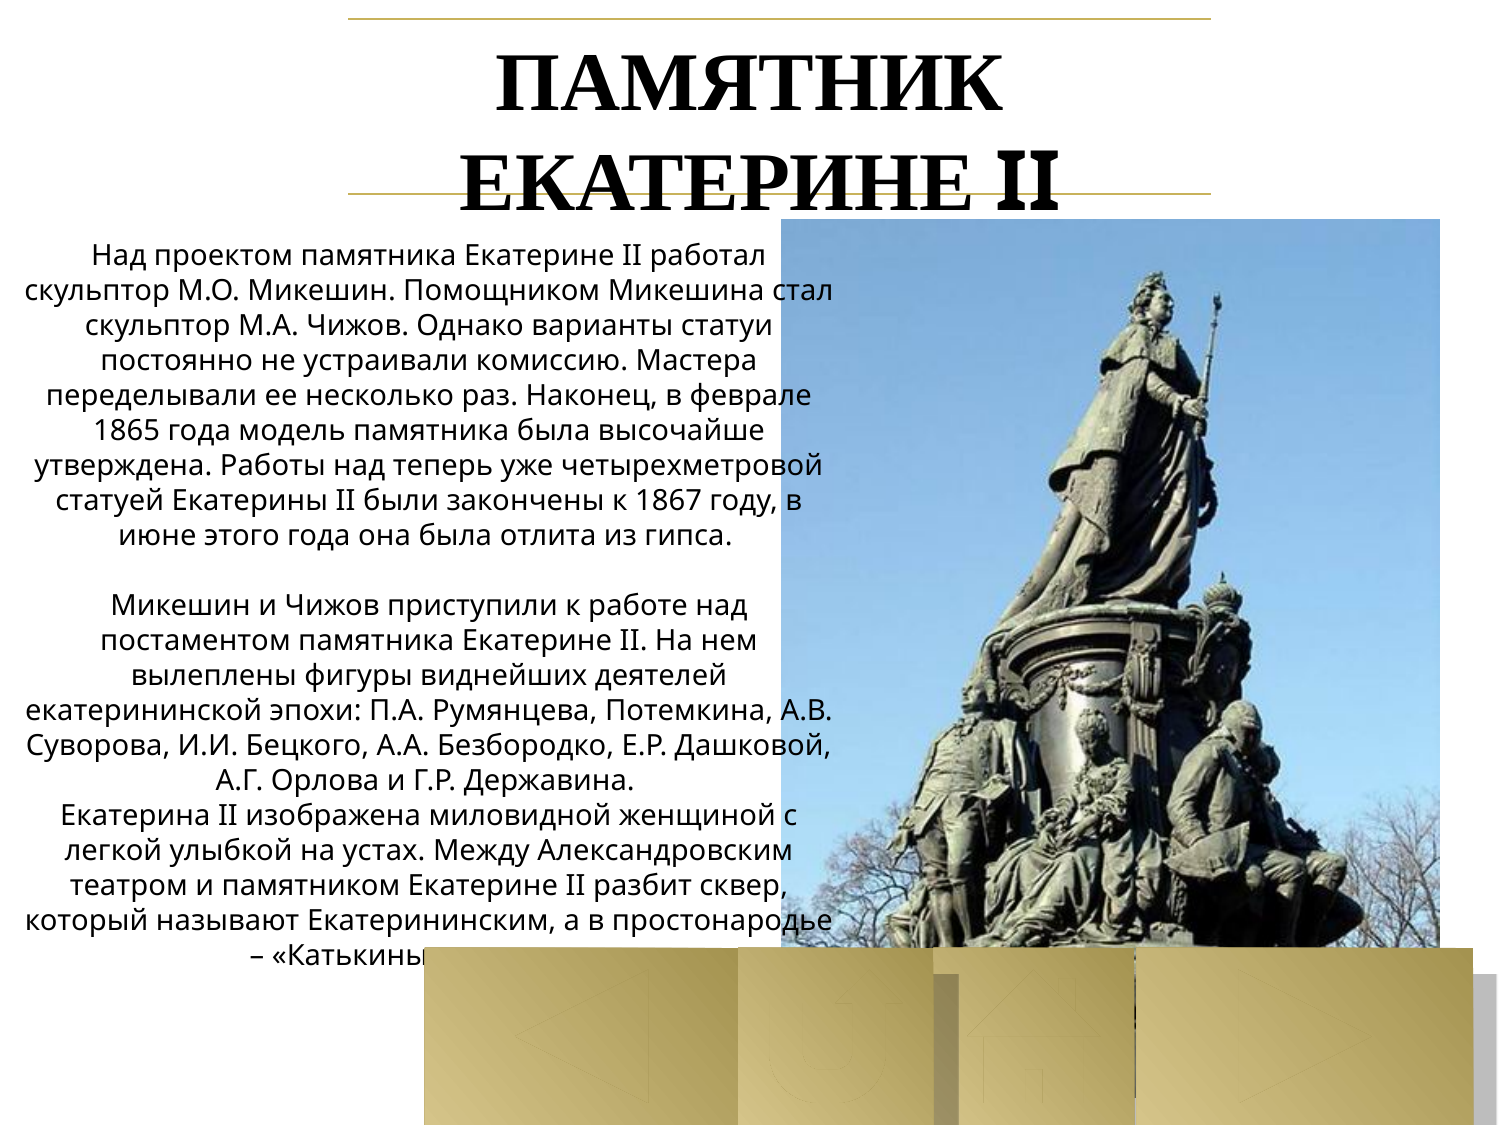

ПАМЯТНИК
ЕКАТЕРИНЕ II
# Над проектом памятника Екатерине II работал скульптор М.О. Микешин. Помощником Микешина стал скульптор М.А. Чижов. Однако варианты статуи постоянно не устраивали комиссию. Мастера переделывали ее несколько раз. Наконец, в феврале 1865 года модель памятника была высочайше утверждена. Работы над теперь уже четырехметровой статуей Екатерины II были закончены к 1867 году, в июне этого года она была отлита из гипса. Микешин и Чижов приступили к работе над постаментом памятника Екатерине II. На нем вылеплены фигуры виднейших деятелей екатерининской эпохи: П.А. Румянцева, Потемкина, А.В. Суворова, И.И. Бецкого, А.А. Безбородко, Е.Р. Дашковой, А.Г. Орлова и Г.Р. Державина. Екатерина II изображена миловидной женщиной с легкой улыбкой на устах. Между Александровским театром и памятником Екатерине II разбит сквер, который называют Екатерининским, а в простонародье – «Катькиным садиком».